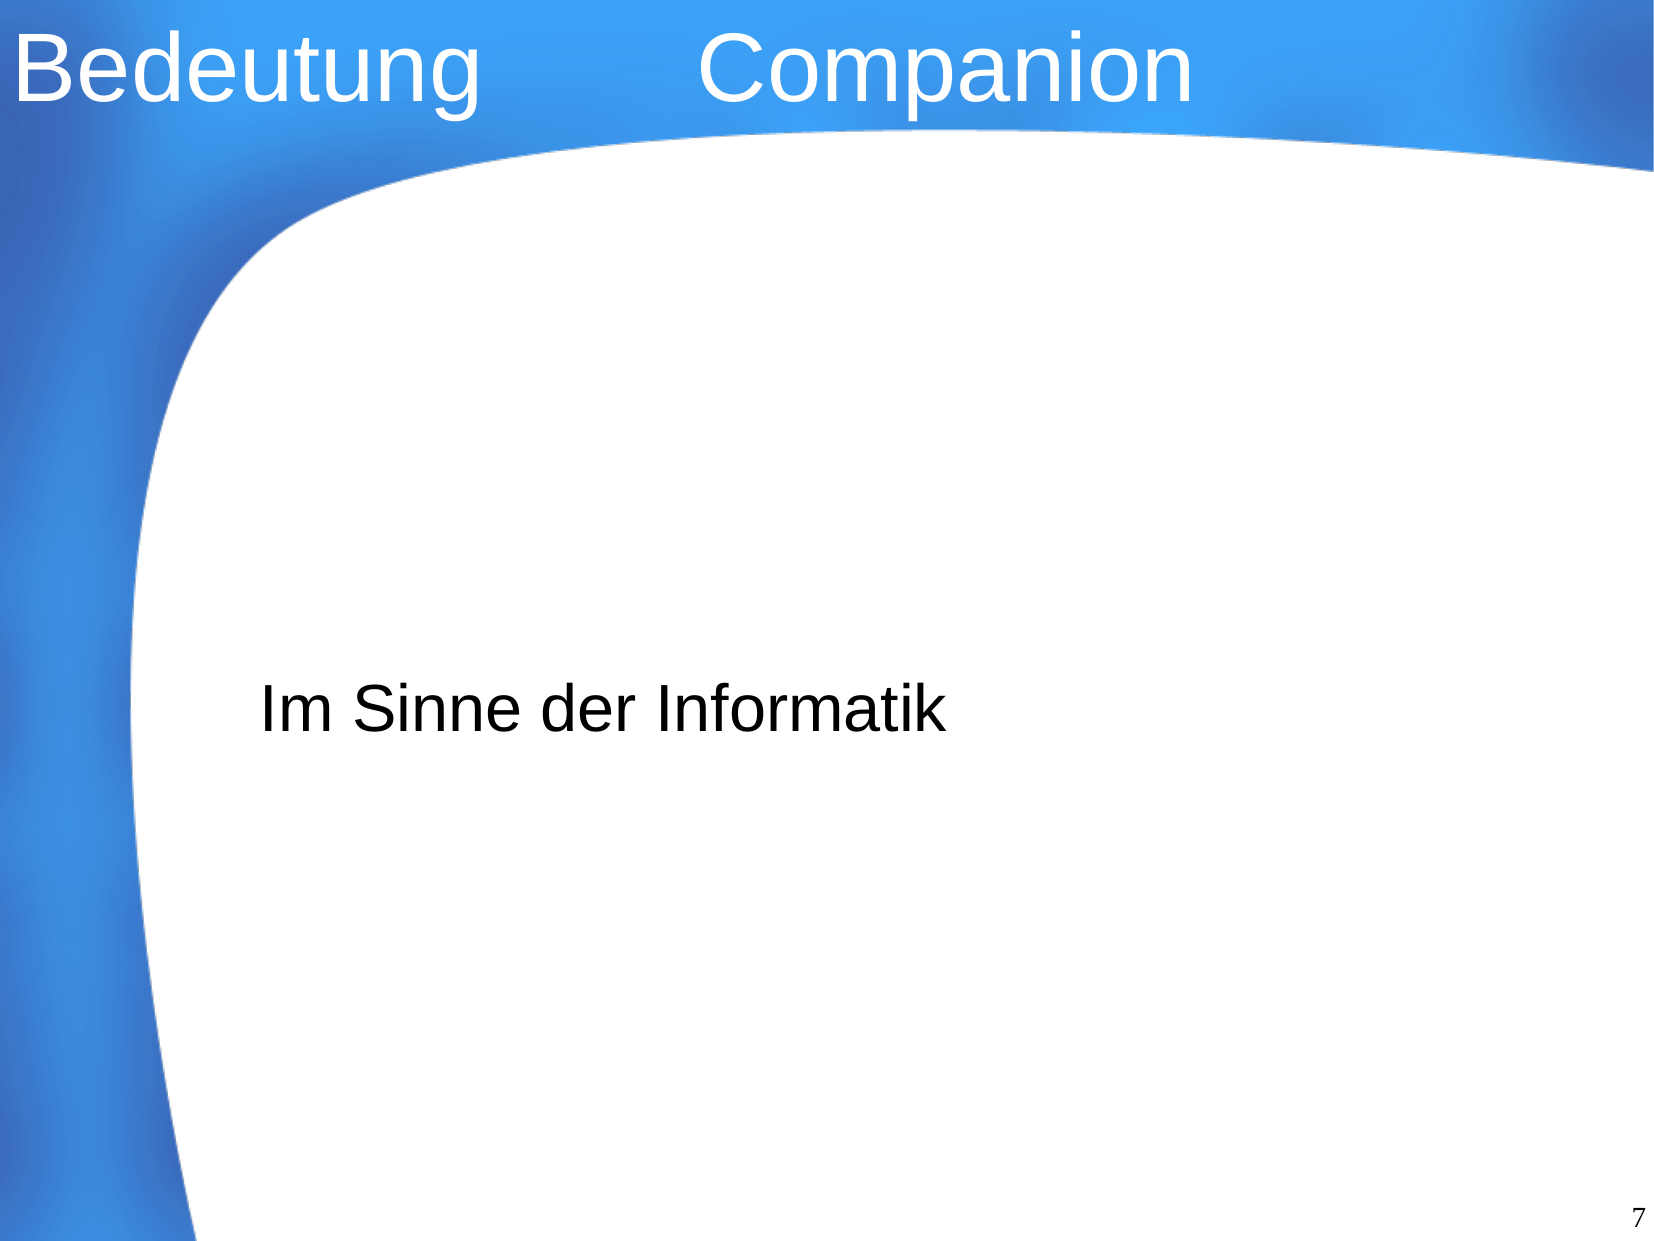

Bedeutung
# Companion
Im Sinne der Informatik
7